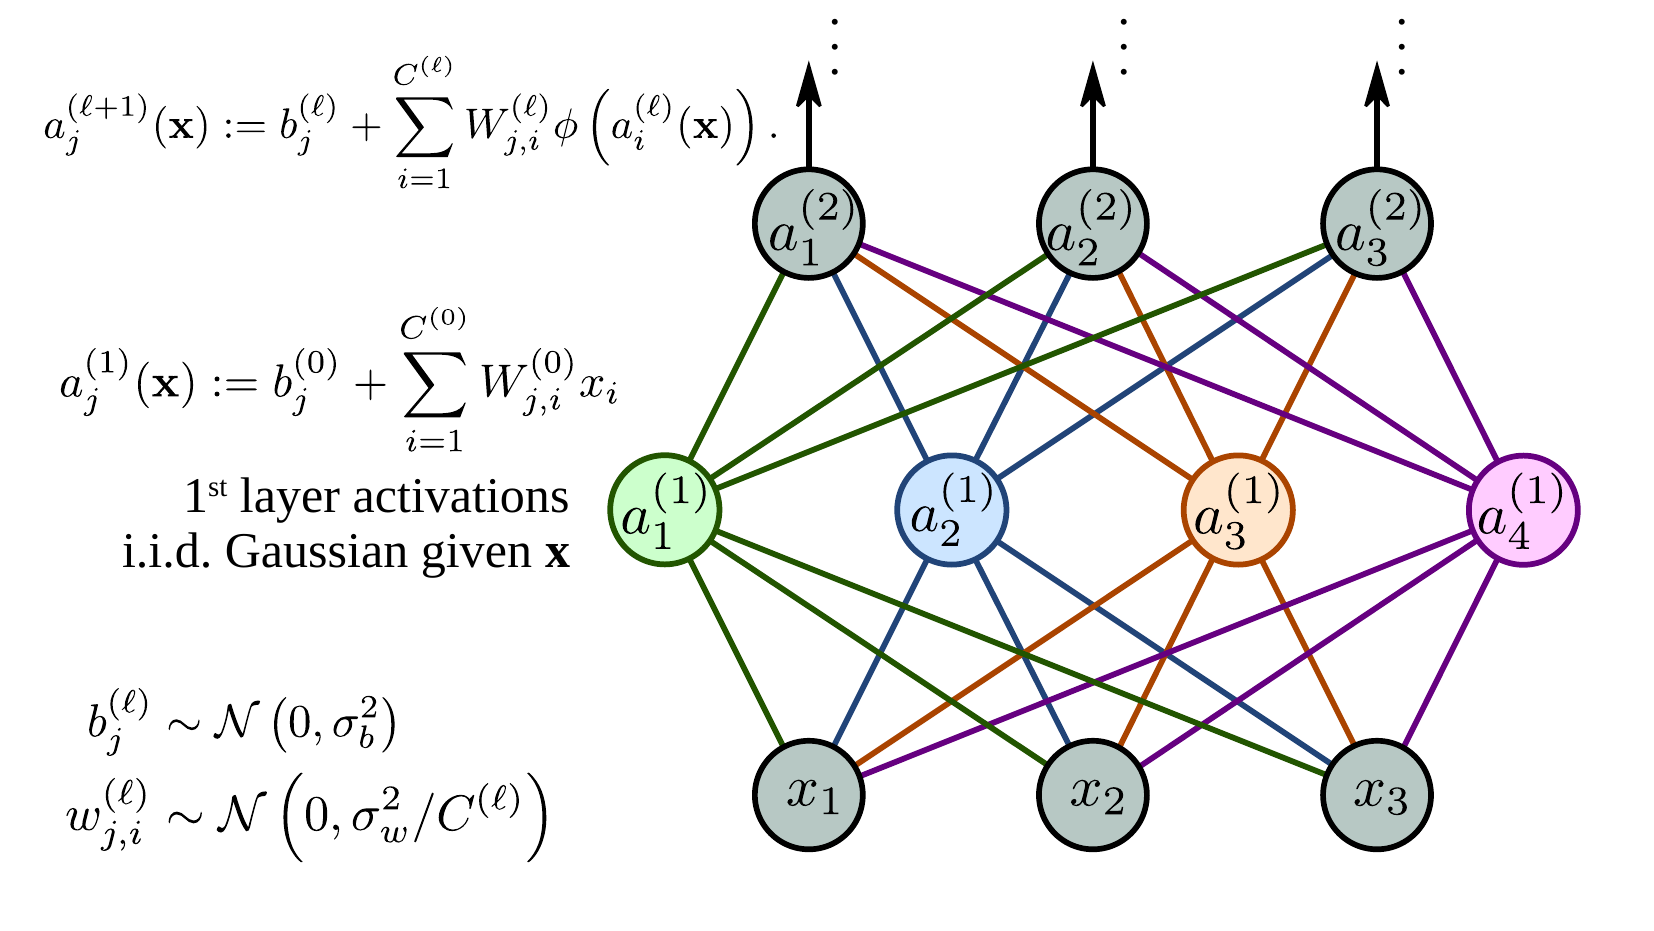

. . .
. . .
. . .
1st layer activations
i.i.d. Gaussian given x